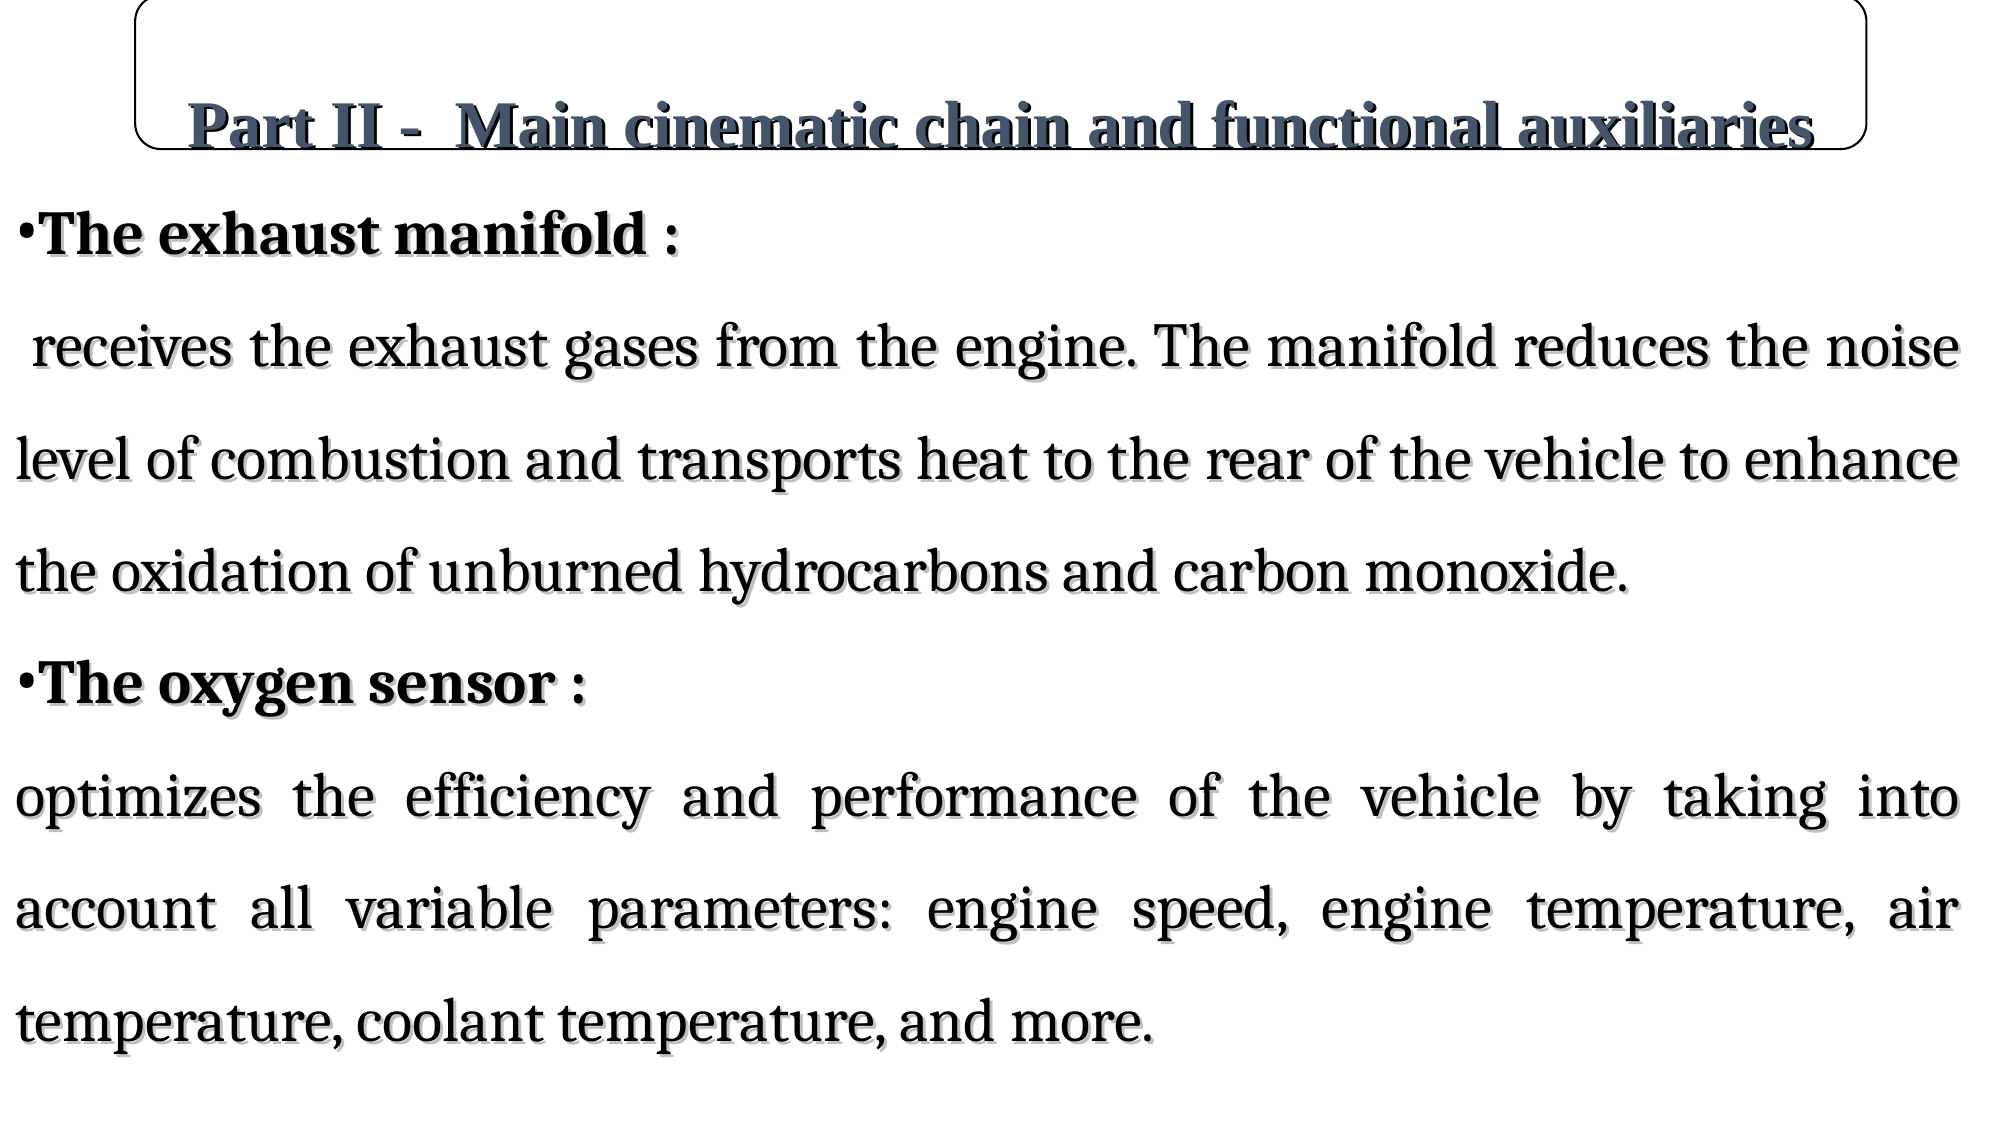

Part II - Main cinematic chain and functional auxiliaries
The exhaust manifold :
 receives the exhaust gases from the engine. The manifold reduces the noise level of combustion and transports heat to the rear of the vehicle to enhance the oxidation of unburned hydrocarbons and carbon monoxide.
The oxygen sensor :
optimizes the efficiency and performance of the vehicle by taking into account all variable parameters: engine speed, engine temperature, air temperature, coolant temperature, and more.